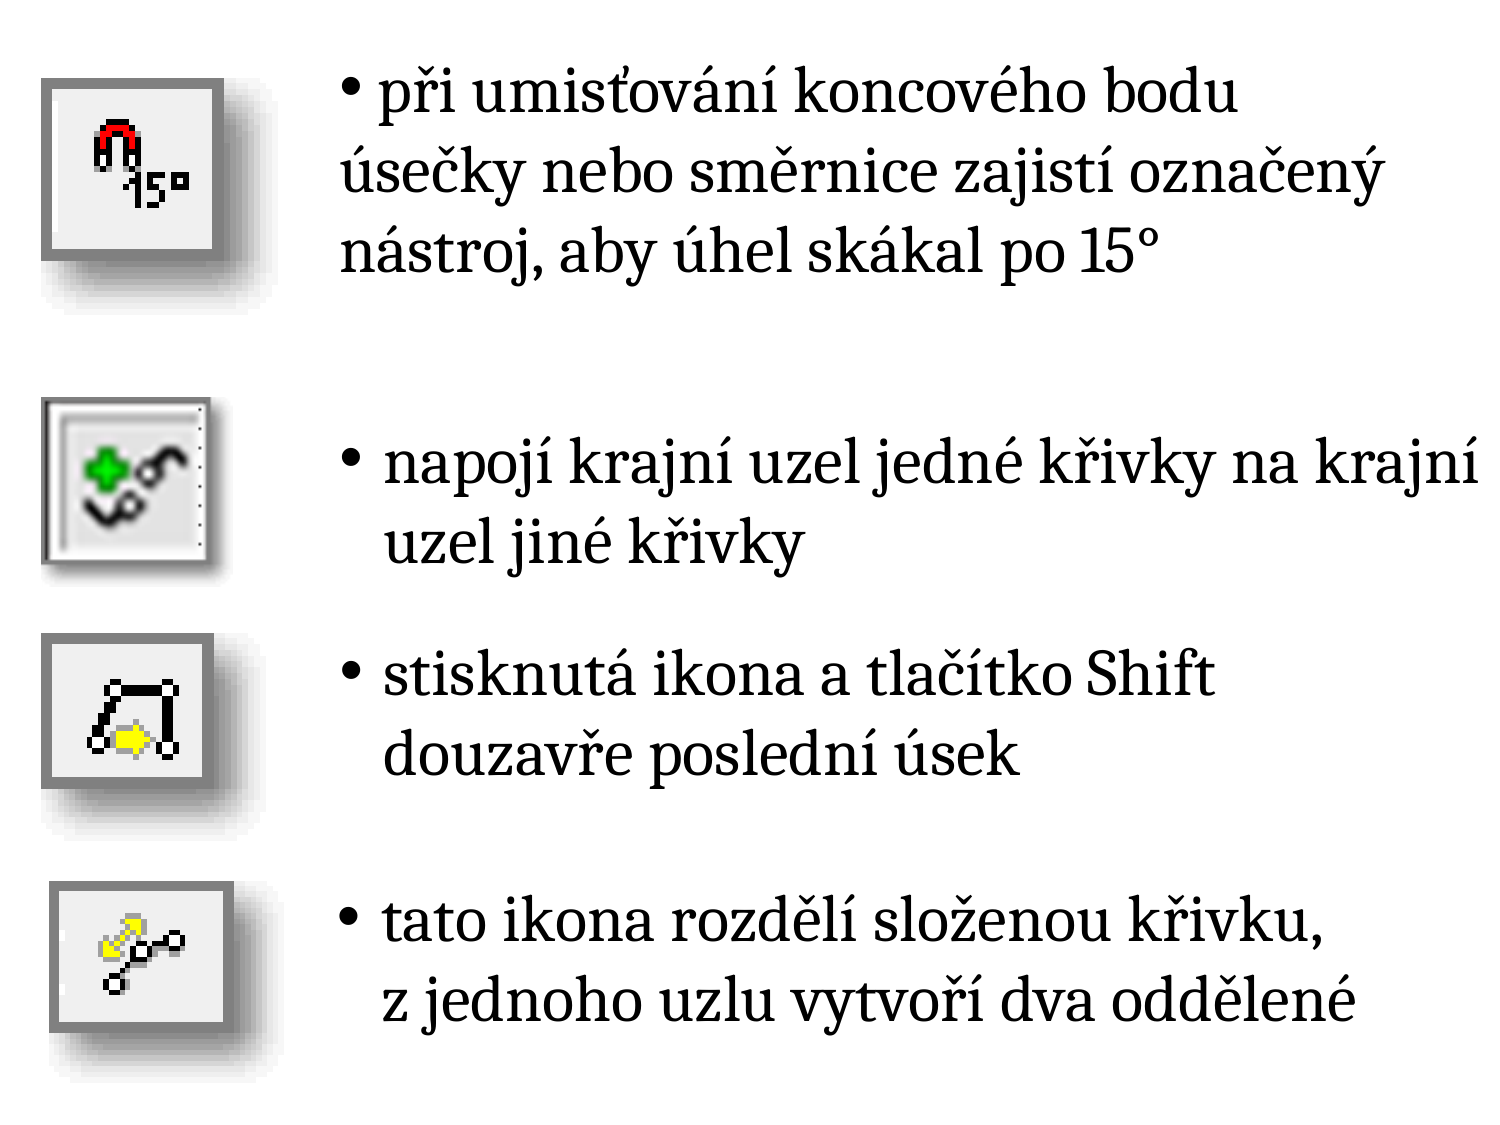

při umisťování koncového bodu úsečky nebo směrnice zajistí označený nástroj, aby úhel skákal po 15°
napojí krajní uzel jedné křivky na krajní uzel jiné křivky
stisknutá ikona a tlačítko Shift
	douzavře poslední úsek
tato ikona rozdělí složenou křivku,
	z jednoho uzlu vytvoří dva oddělené